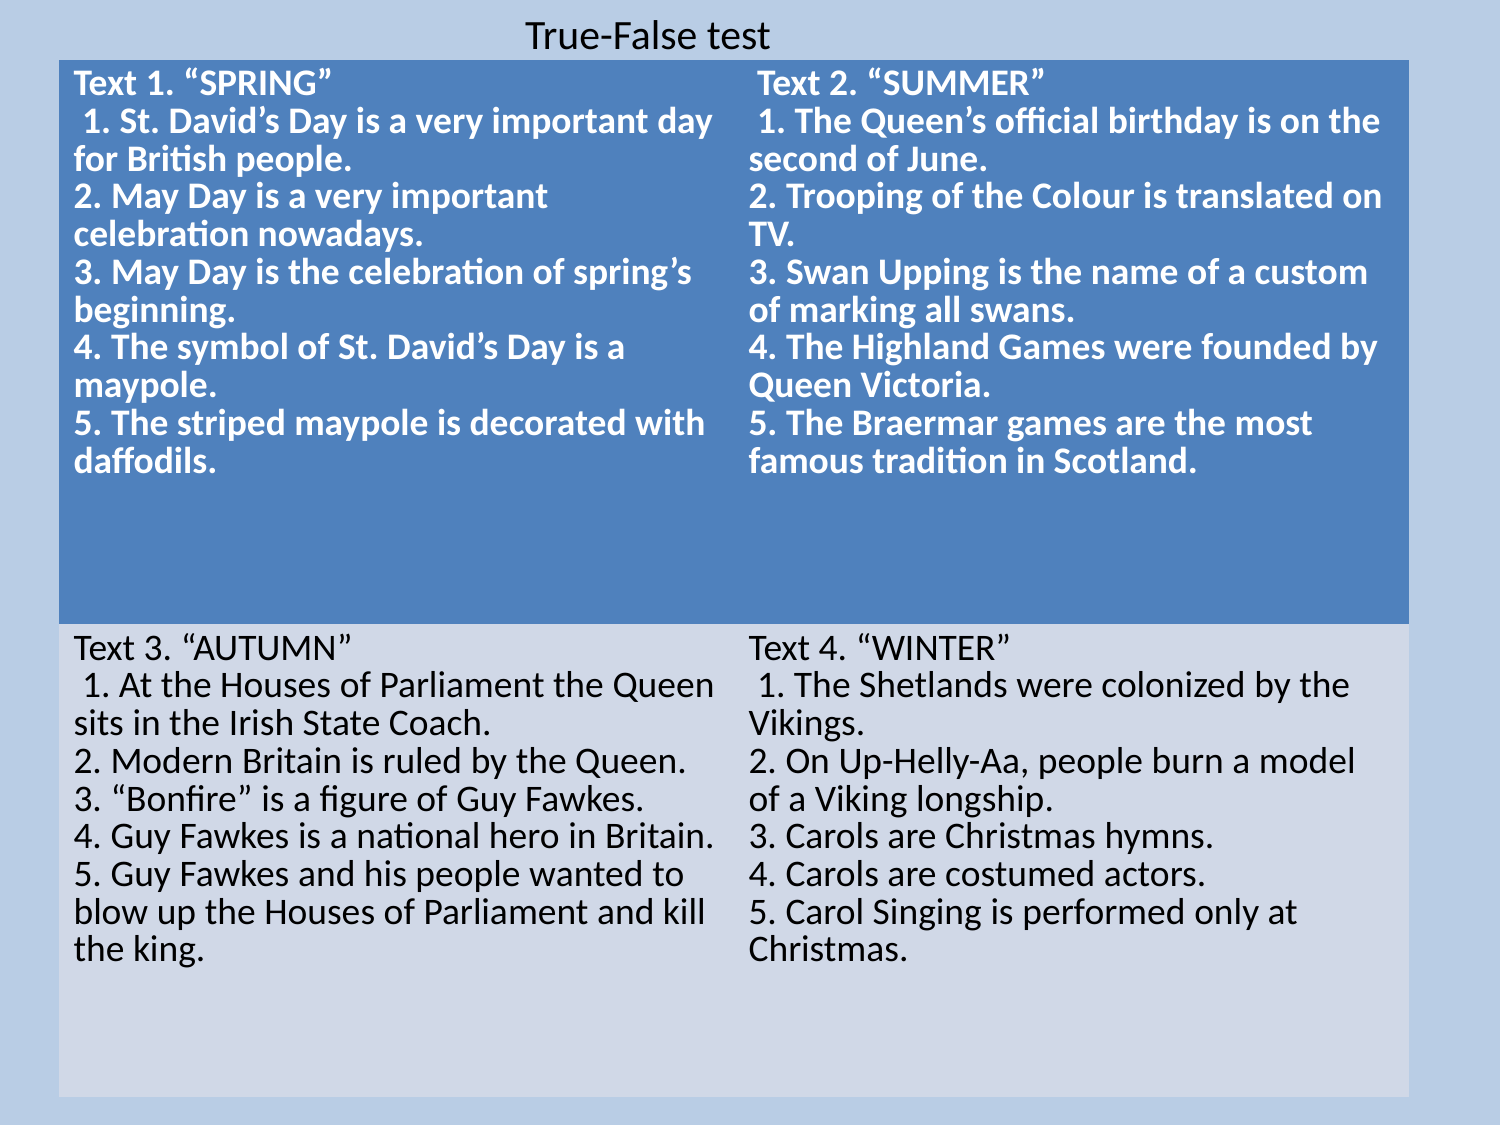

# True-False test
| Text 1. “SPRING” 1. St. David’s Day is a very important day for British people. 2. May Day is a very important celebration nowadays. 3. May Day is the celebration of spring’s beginning. 4. The symbol of St. David’s Day is a maypole. 5. The striped maypole is decorated with daffodils. | Text 2. “SUMMER” 1. The Queen’s official birthday is on the second of June. 2. Trooping of the Colour is translated on TV. 3. Swan Upping is the name of a custom of marking all swans. 4. The Highland Games were founded by Queen Victoria. 5. The Braermar games are the most famous tradition in Scotland. |
| --- | --- |
| Text 3. “AUTUMN” 1. At the Houses of Parliament the Queen sits in the Irish State Coach. 2. Modern Britain is ruled by the Queen. 3. “Bonfire” is a figure of Guy Fawkes. 4. Guy Fawkes is a national hero in Britain. 5. Guy Fawkes and his people wanted to blow up the Houses of Parliament and kill the king. | Text 4. “WINTER” 1. The Shetlands were colonized by the Vikings. 2. On Up-Helly-Aa, people burn a model of a Viking longship. 3. Carols are Christmas hymns. 4. Carols are costumed actors. 5. Carol Singing is performed only at Christmas. |